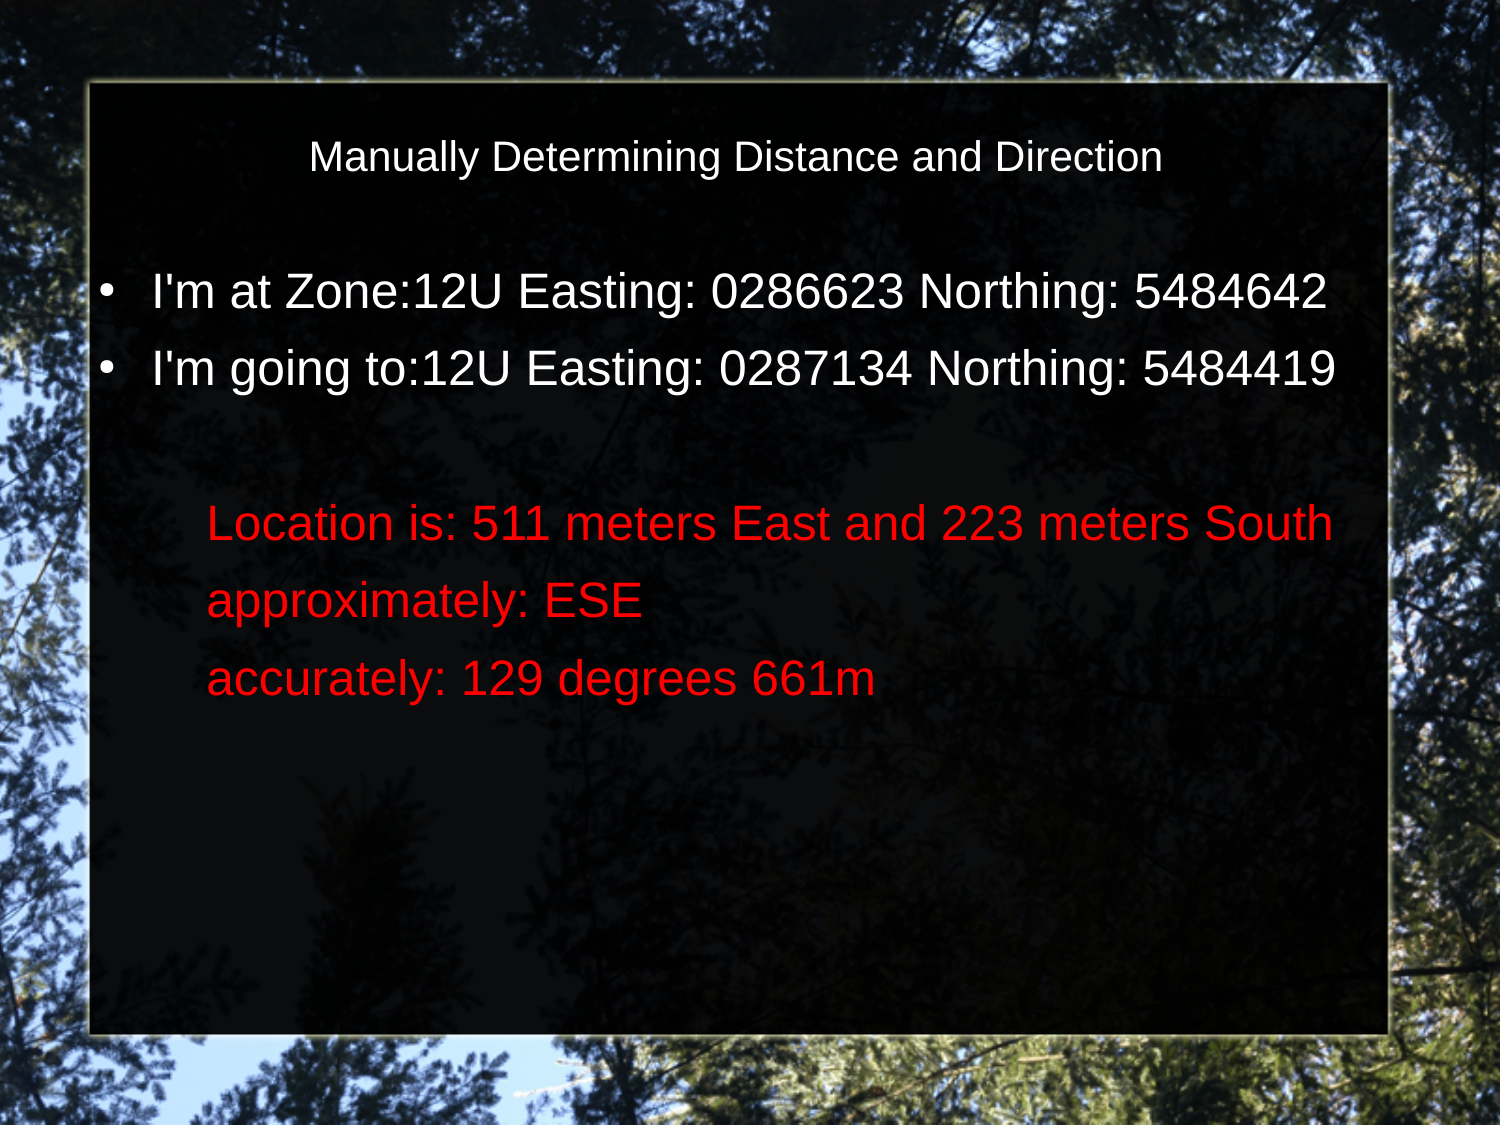

# Manually Determining Distance and Direction
I'm at Zone:12U Easting: 0286623 Northing: 5484642
I'm going to:12U Easting: 0287134 Northing: 5484419
 Location is: 511 meters East and 223 meters South
 approximately: ESE
 accurately: 129 degrees 661m